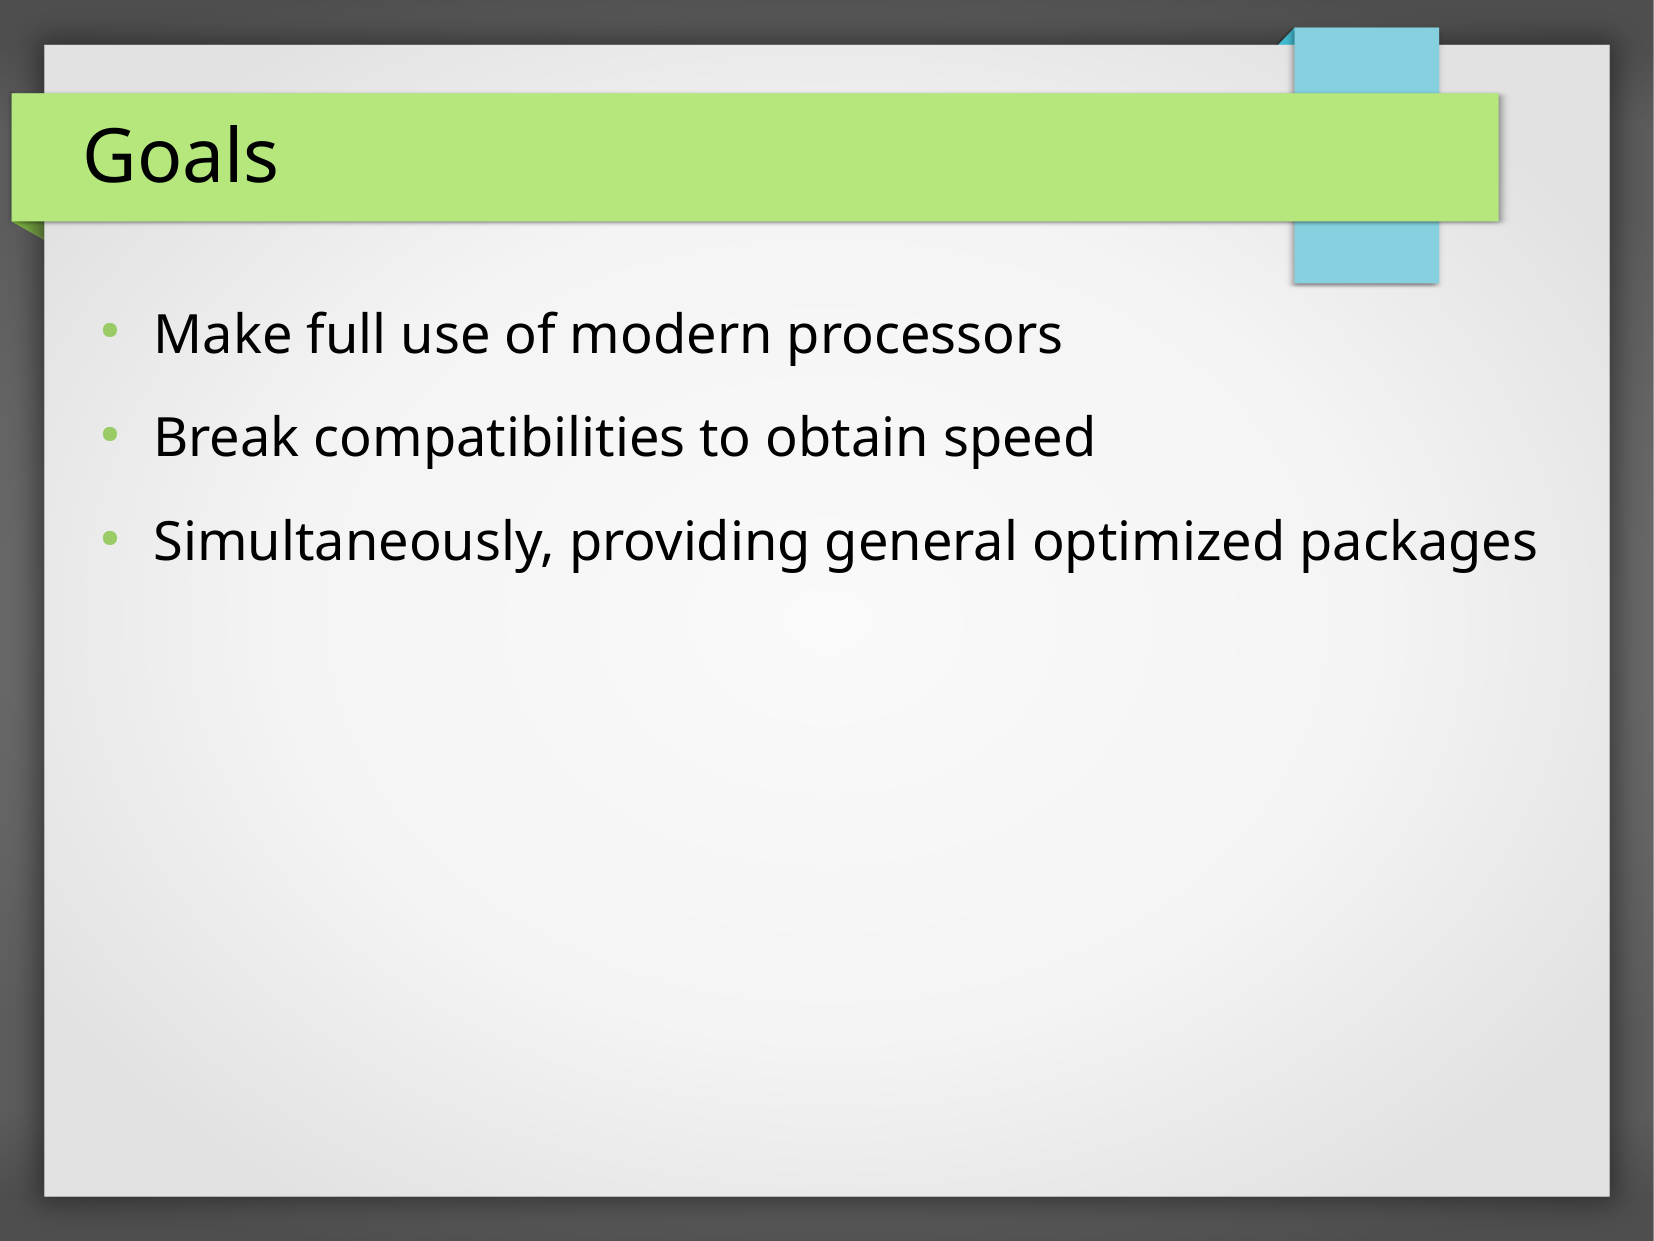

# Goals
Make full use of modern processors
Break compatibilities to obtain speed
Simultaneously, providing general optimized packages